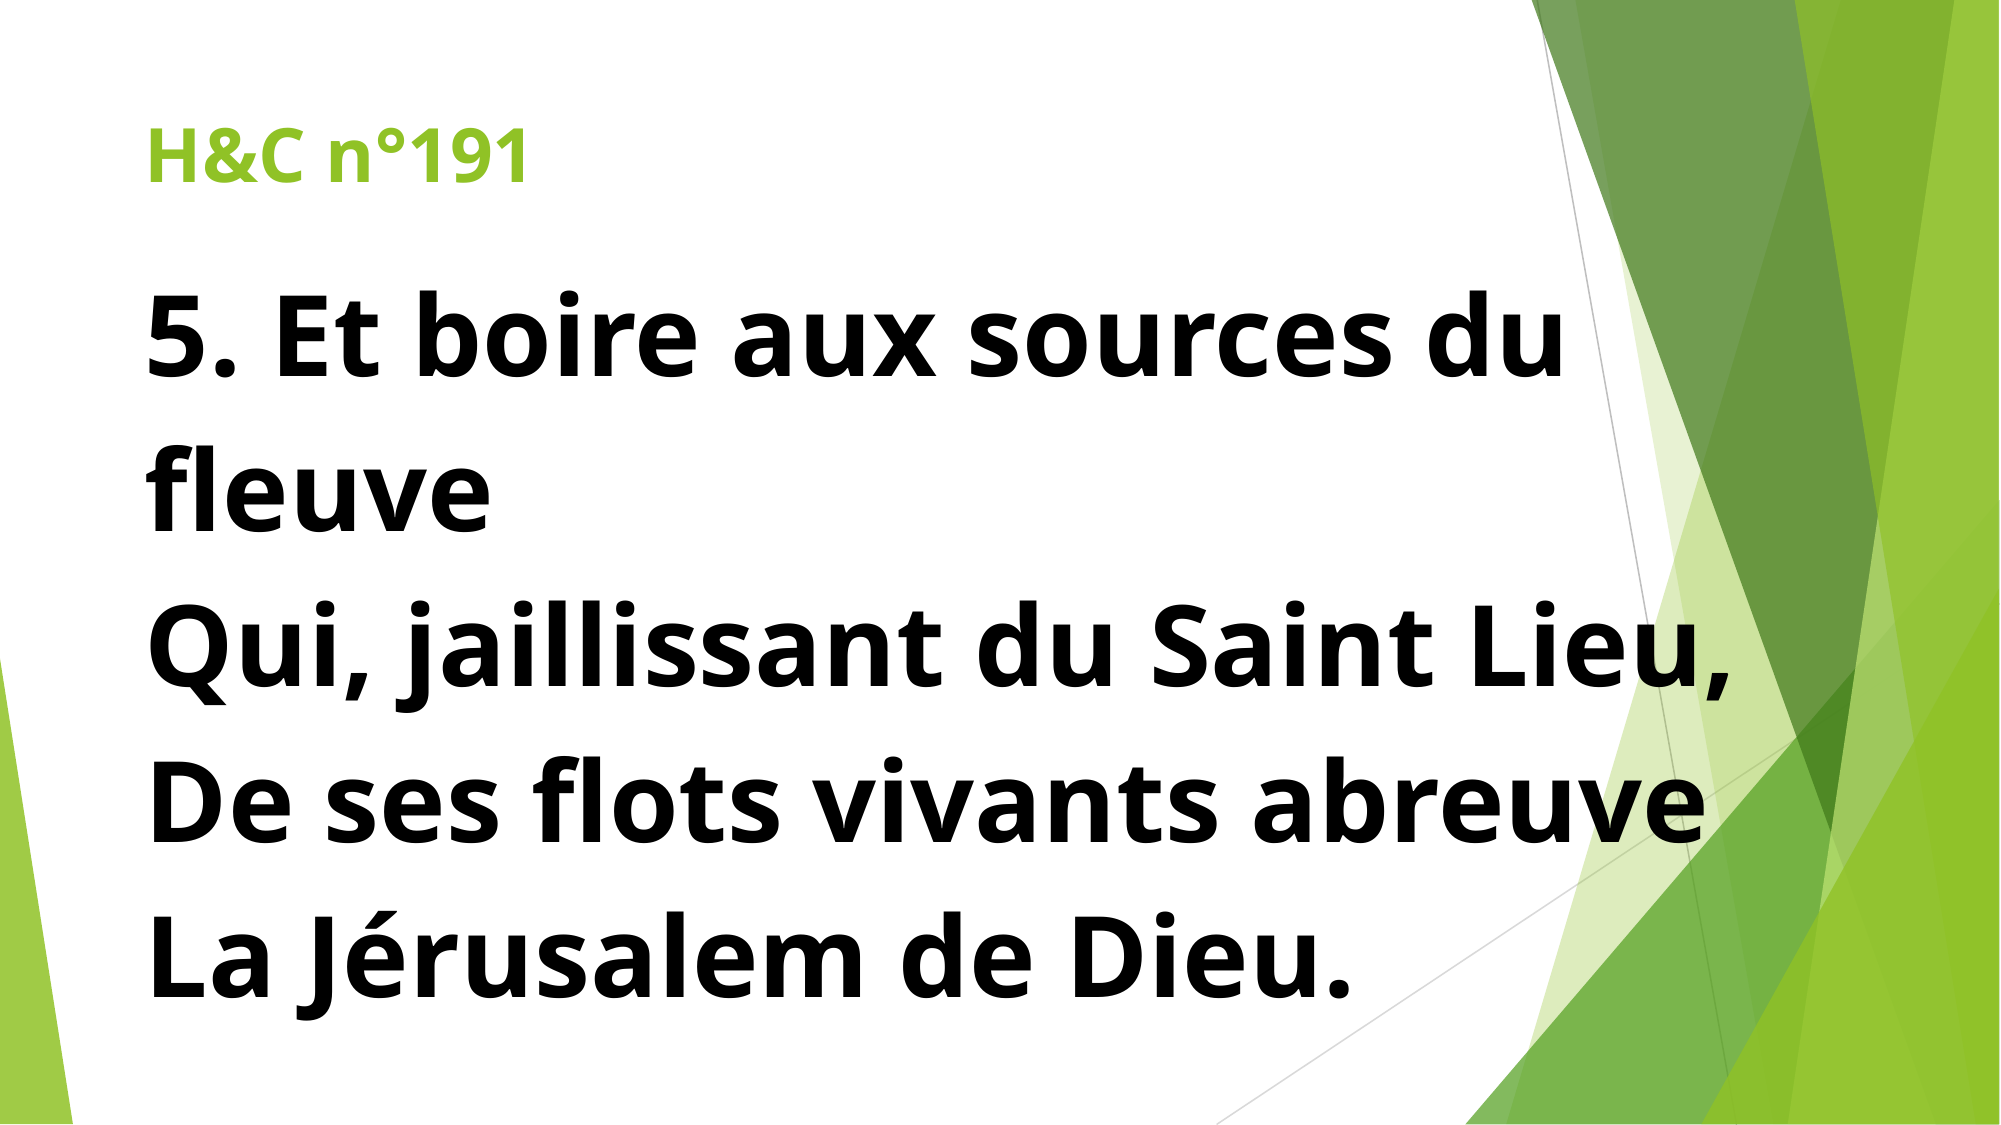

H&C n°191
5. Et boire aux sources du fleuve
Qui, jaillissant du Saint Lieu,
De ses flots vivants abreuve
La Jérusalem de Dieu.